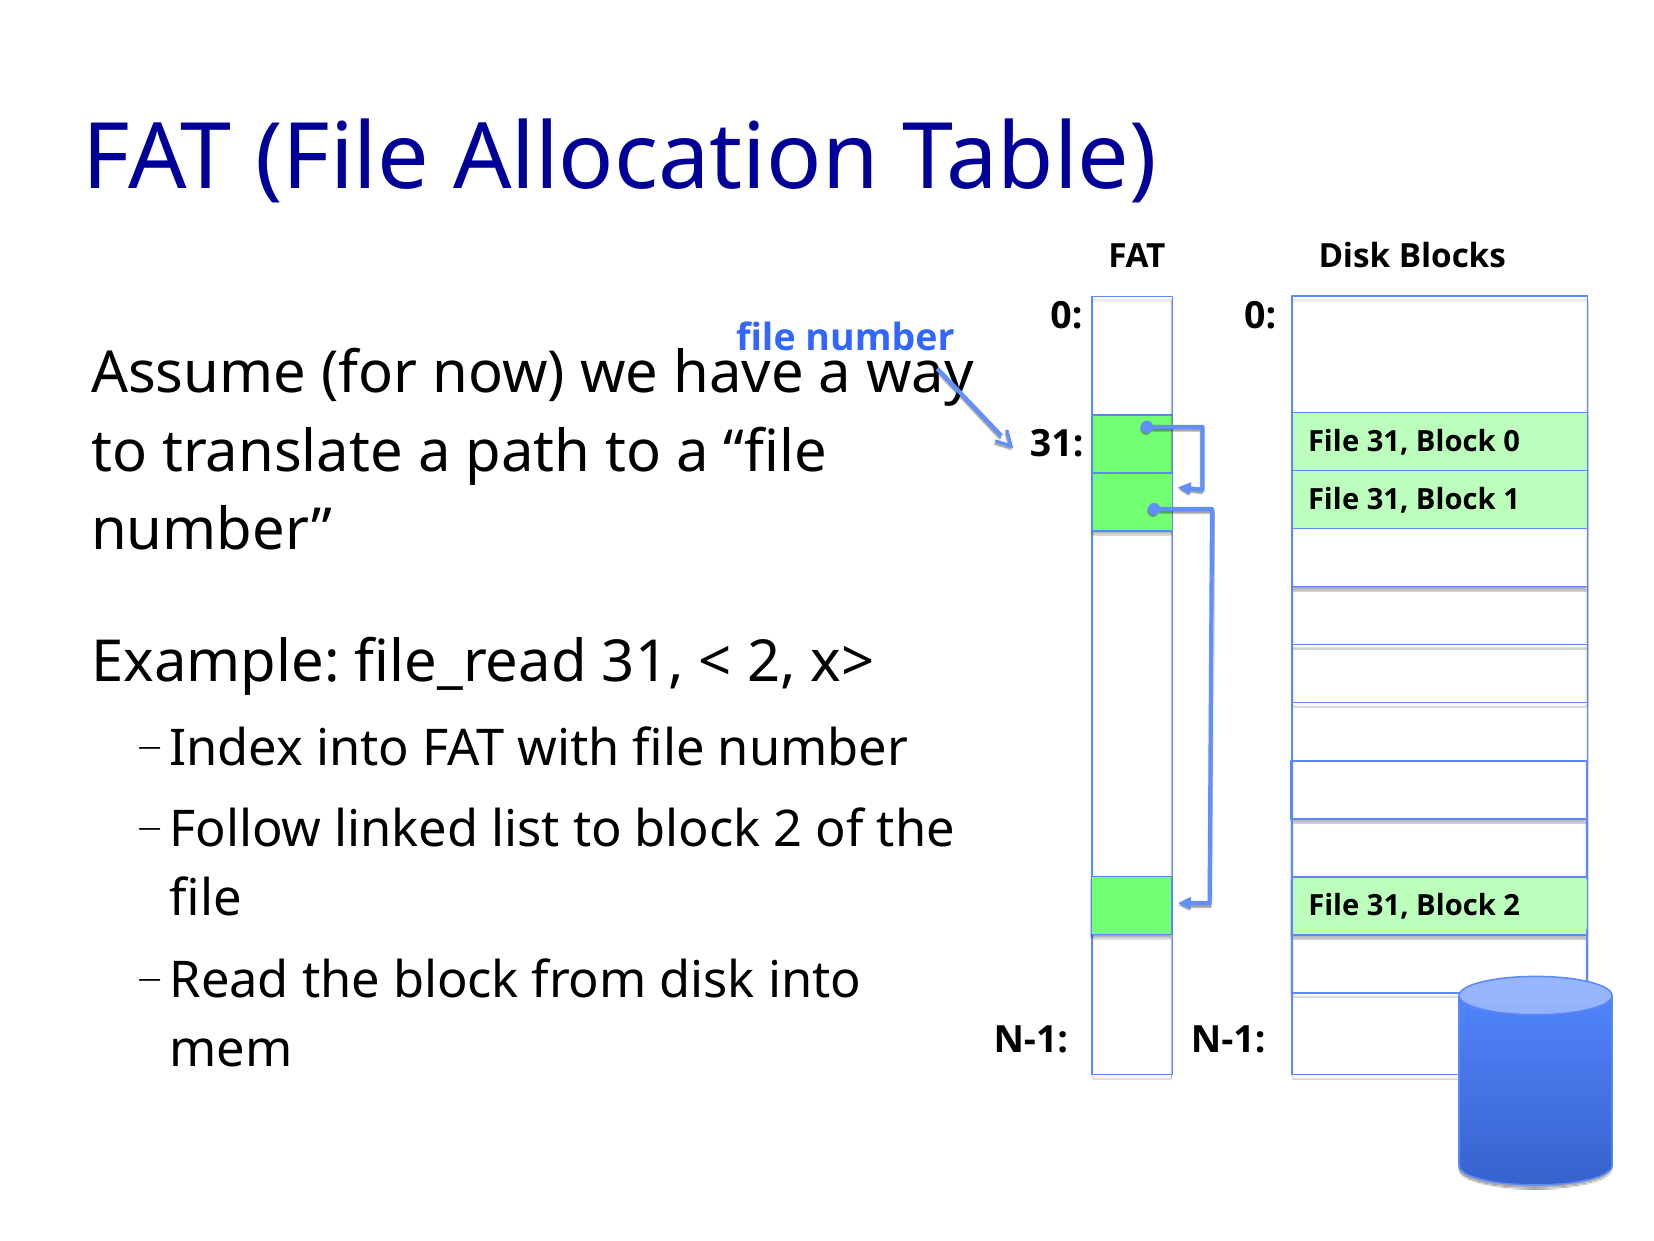

# FAT (File Allocation Table)
FAT
Disk Blocks
0:
0:
file number
31:
Assume (for now) we have a way to translate a path to a “file number”
Example: file_read 31, < 2, x>
Index into FAT with file number
Follow linked list to block 2 of the file
Read the block from disk into mem
File 31, Block 0
File 31, Block 1
File 31, Block 2
N-1:
N-1:
5